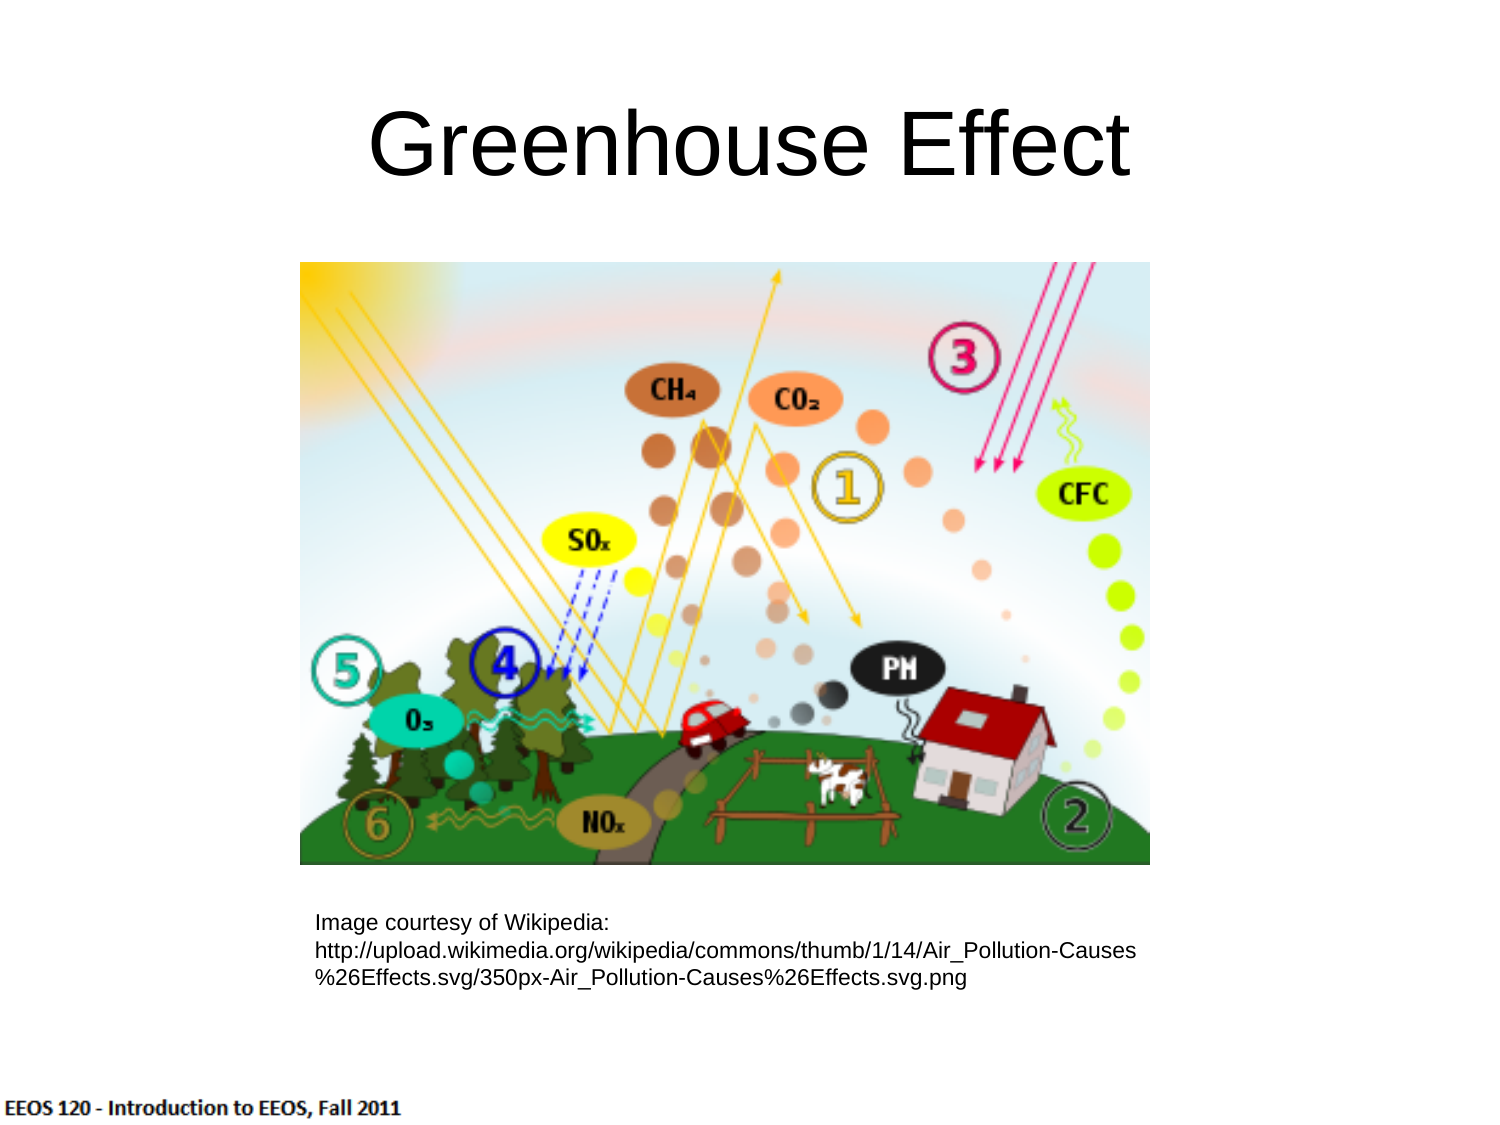

# Greenhouse Effect
Image courtesy of Wikipedia: http://upload.wikimedia.org/wikipedia/commons/thumb/1/14/Air_Pollution-Causes%26Effects.svg/350px-Air_Pollution-Causes%26Effects.svg.png